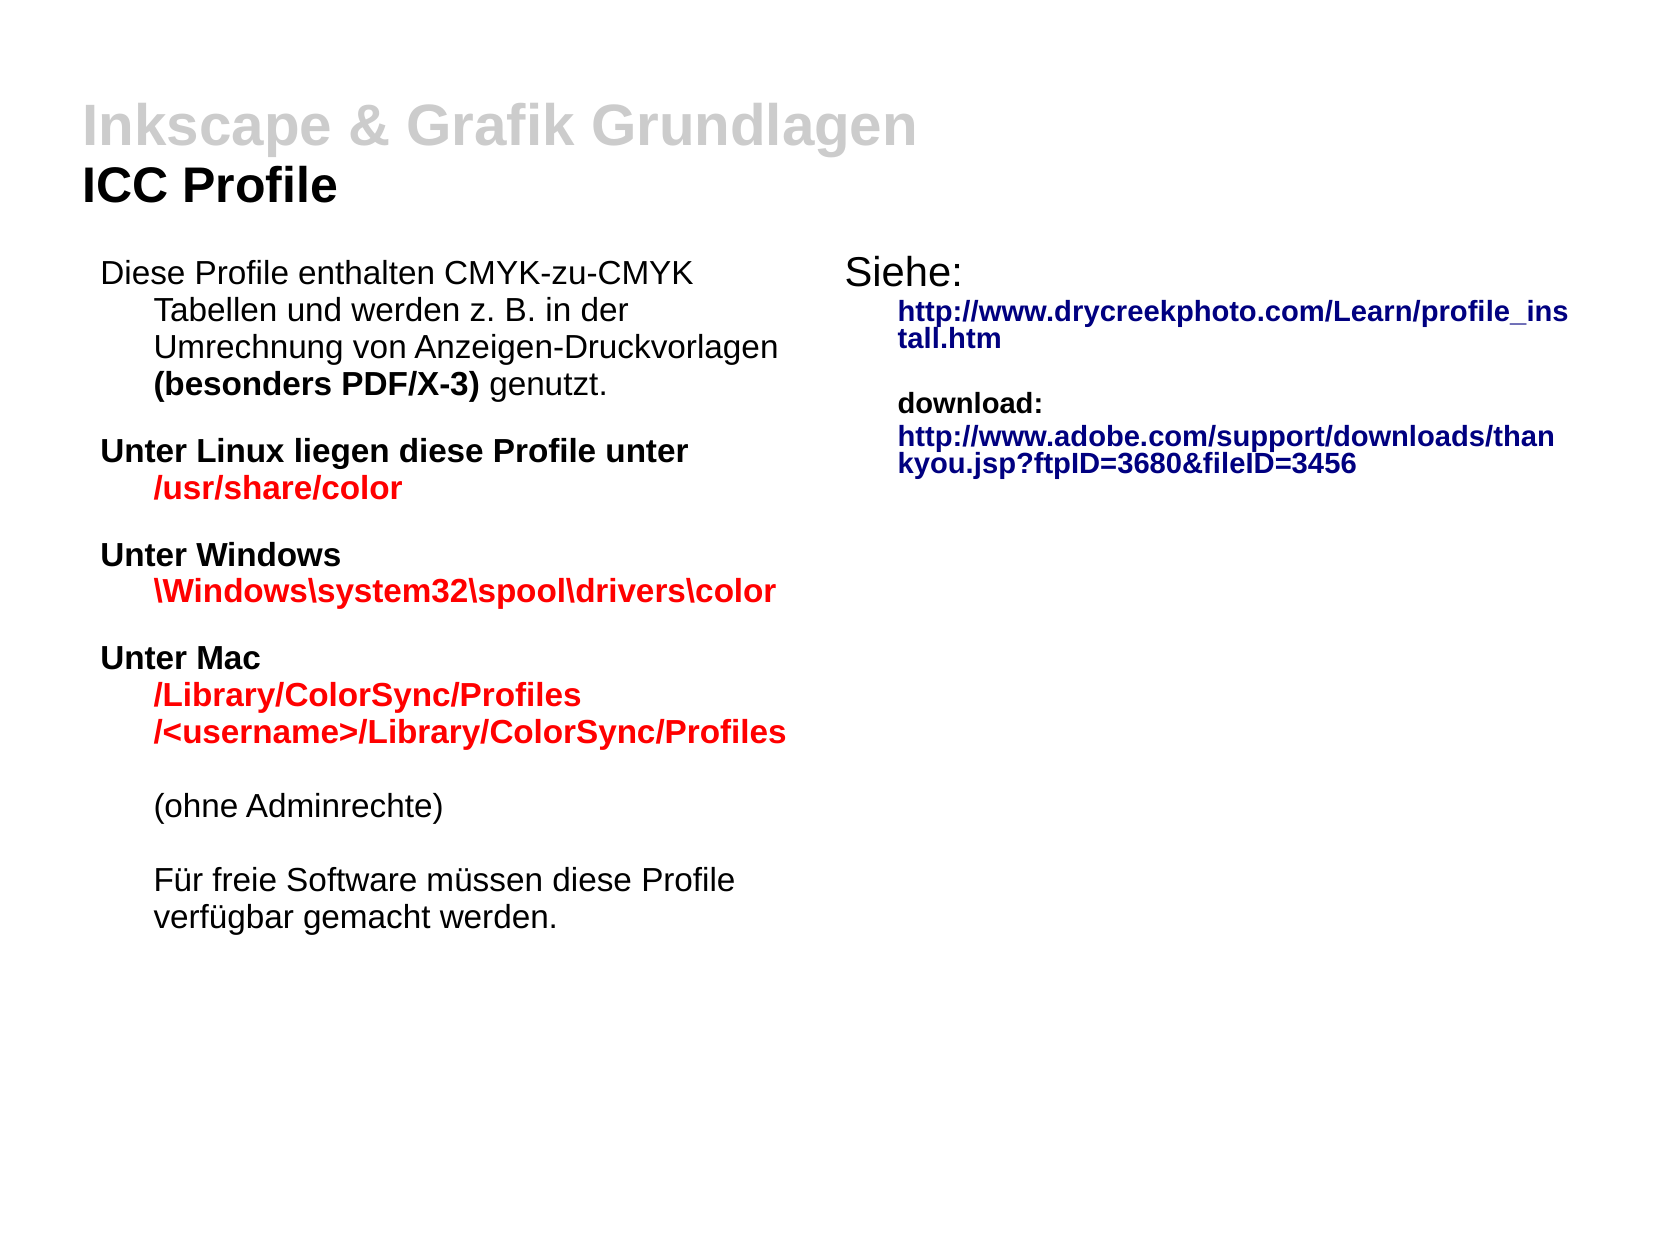

# Inkscape & Grafik Grundlagen ICC Profile
Siehe:
http://www.drycreekphoto.com/Learn/profile_install.htm
download: http://www.adobe.com/support/downloads/thankyou.jsp?ftpID=3680&fileID=3456
Diese Profile enthalten CMYK-zu-CMYK Tabellen und werden z. B. in der Umrechnung von Anzeigen-Druckvorlagen (besonders PDF/X-3) genutzt.
Unter Linux liegen diese Profile unter
/usr/share/color
Unter Windows
\Windows\system32\spool\drivers\color
Unter Mac
/Library/ColorSync/Profiles
/<username>/Library/ColorSync/Profiles
(ohne Adminrechte)
Für freie Software müssen diese Profile verfügbar gemacht werden.